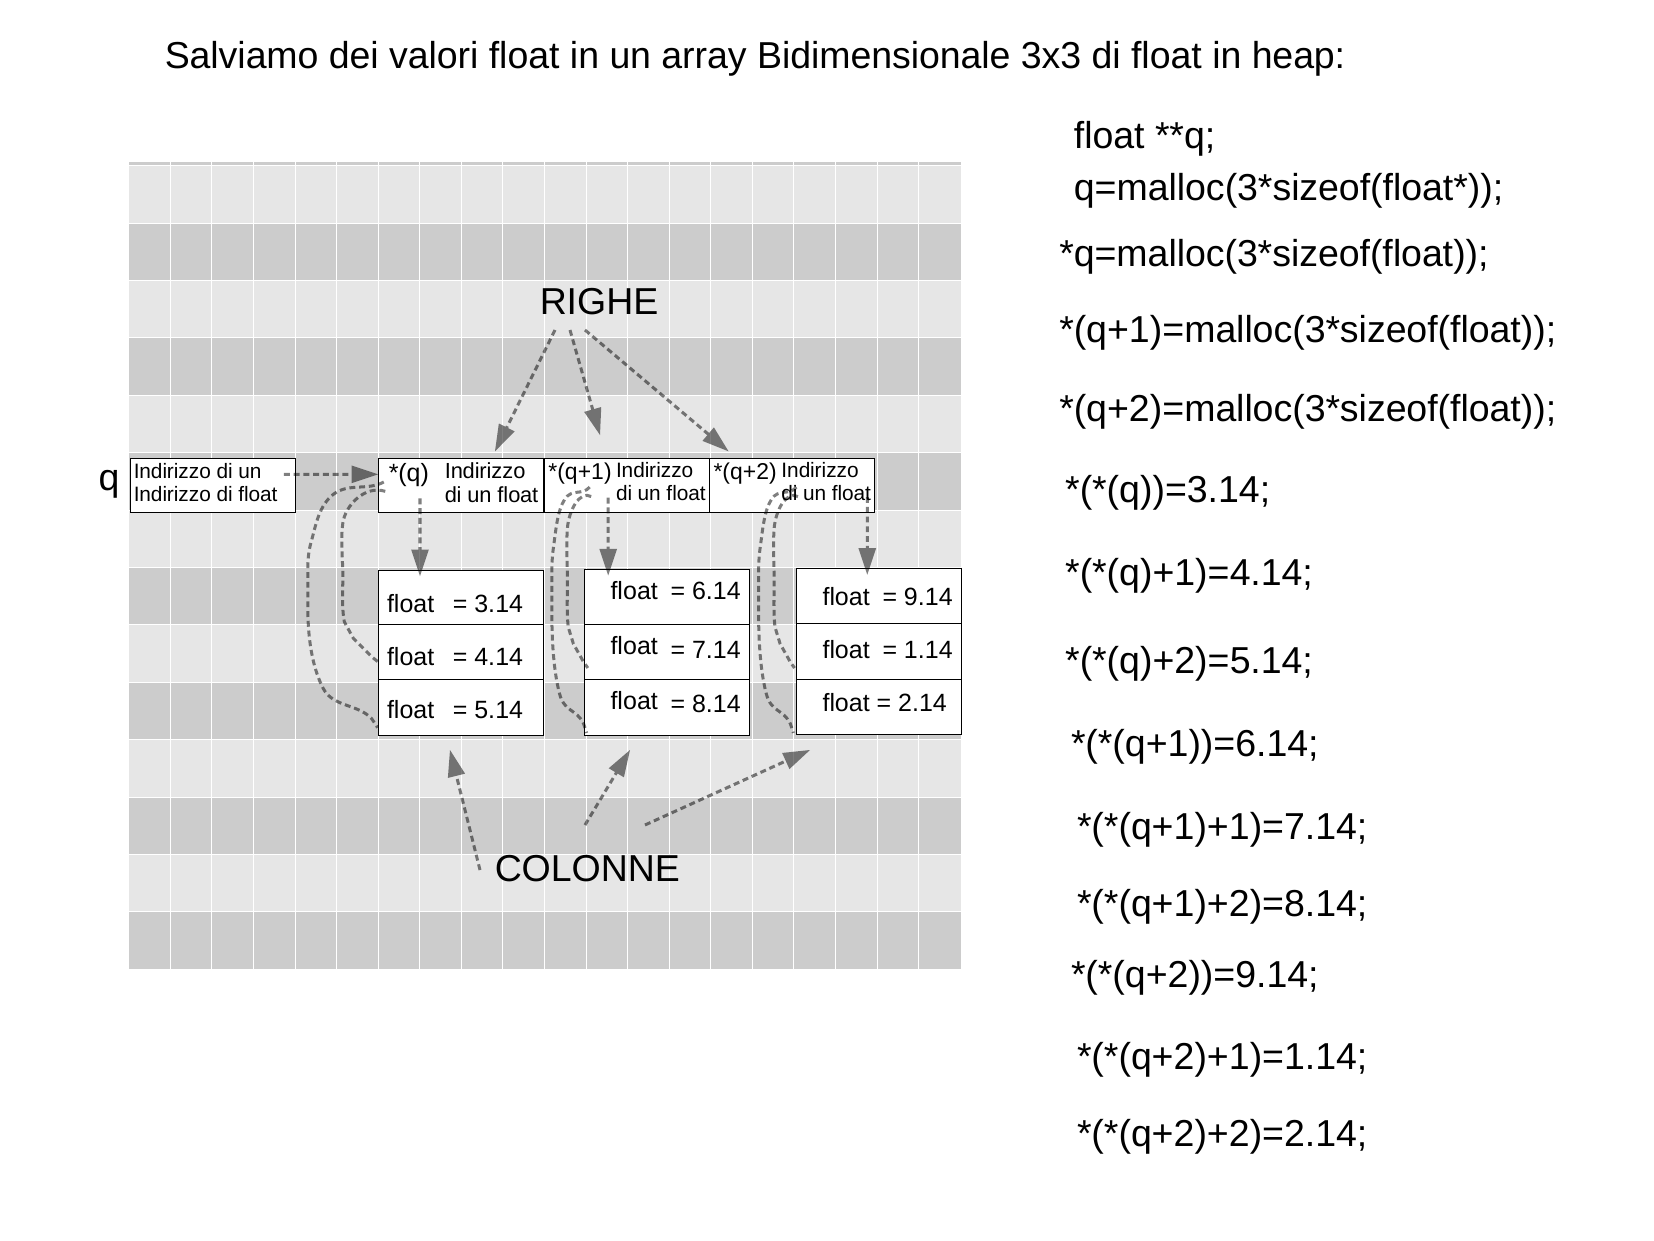

Salviamo dei valori float in un array Bidimensionale 3x3 di float in heap:
| | | | | | | | | | | | | | | | | | | | |
| --- | --- | --- | --- | --- | --- | --- | --- | --- | --- | --- | --- | --- | --- | --- | --- | --- | --- | --- | --- |
| | | | | | | | | | | | | | | | | | | | |
| | | | | | | | | | | | | | | | | | | | |
| | | | | | | | | | | | | | | | | | | | |
| | | | | | | | | | | | | | | | | | | | |
| | | | | | | | | | | | | | | | | | | | |
| | | | | | | | | | | | | | | | | | | | |
| | | | | | | | | | | | | | | | | | | | |
| | | | | | | | | | | | | | | | | | | | |
| | | | | | | | | | | | | | | | | | | | |
| | | | | | | | | | | | | | | | | | | | |
| | | | | | | | | | | | | | | | | | | | |
| | | | | | | | | | | | | | | | | | | | |
| | | | | | | | | | | | | | | | | | | | |
| | | | | | | | | | | | | | | | | | | | |
| | | | | | | | | | | | | | | | | | | | |
| | | | | | | | | | | | | | | | | | | | |
| | | | | | | | | | | | | | | | | | | | |
| | | | | | | | | | | | | | | | | | | | |
| | | | | | | | | | | | | | | | | | | | |
q=malloc(3*sizeof(float*));
float **q;
*q=malloc(3*sizeof(float));
RIGHE
*(q+1)=malloc(3*sizeof(float));
*(q+2)=malloc(3*sizeof(float));
q
*(q)
Indirizzo
di un float
*(q+1)
Indirizzo
di un float
*(q+2)
Indirizzo
di un float
Indirizzo di un
Indirizzo di float
*(*(q))=3.14;
*(*(q)+1)=4.14;
float
= 6.14
float
= 9.14
float
= 3.14
float
float
= 1.14
= 7.14
*(*(q)+2)=5.14;
float
= 4.14
float
float
= 2.14
= 8.14
float
= 5.14
*(*(q+1))=6.14;
*(*(q+1)+1)=7.14;
COLONNE
*(*(q+1)+2)=8.14;
*(*(q+2))=9.14;
*(*(q+2)+1)=1.14;
*(*(q+2)+2)=2.14;